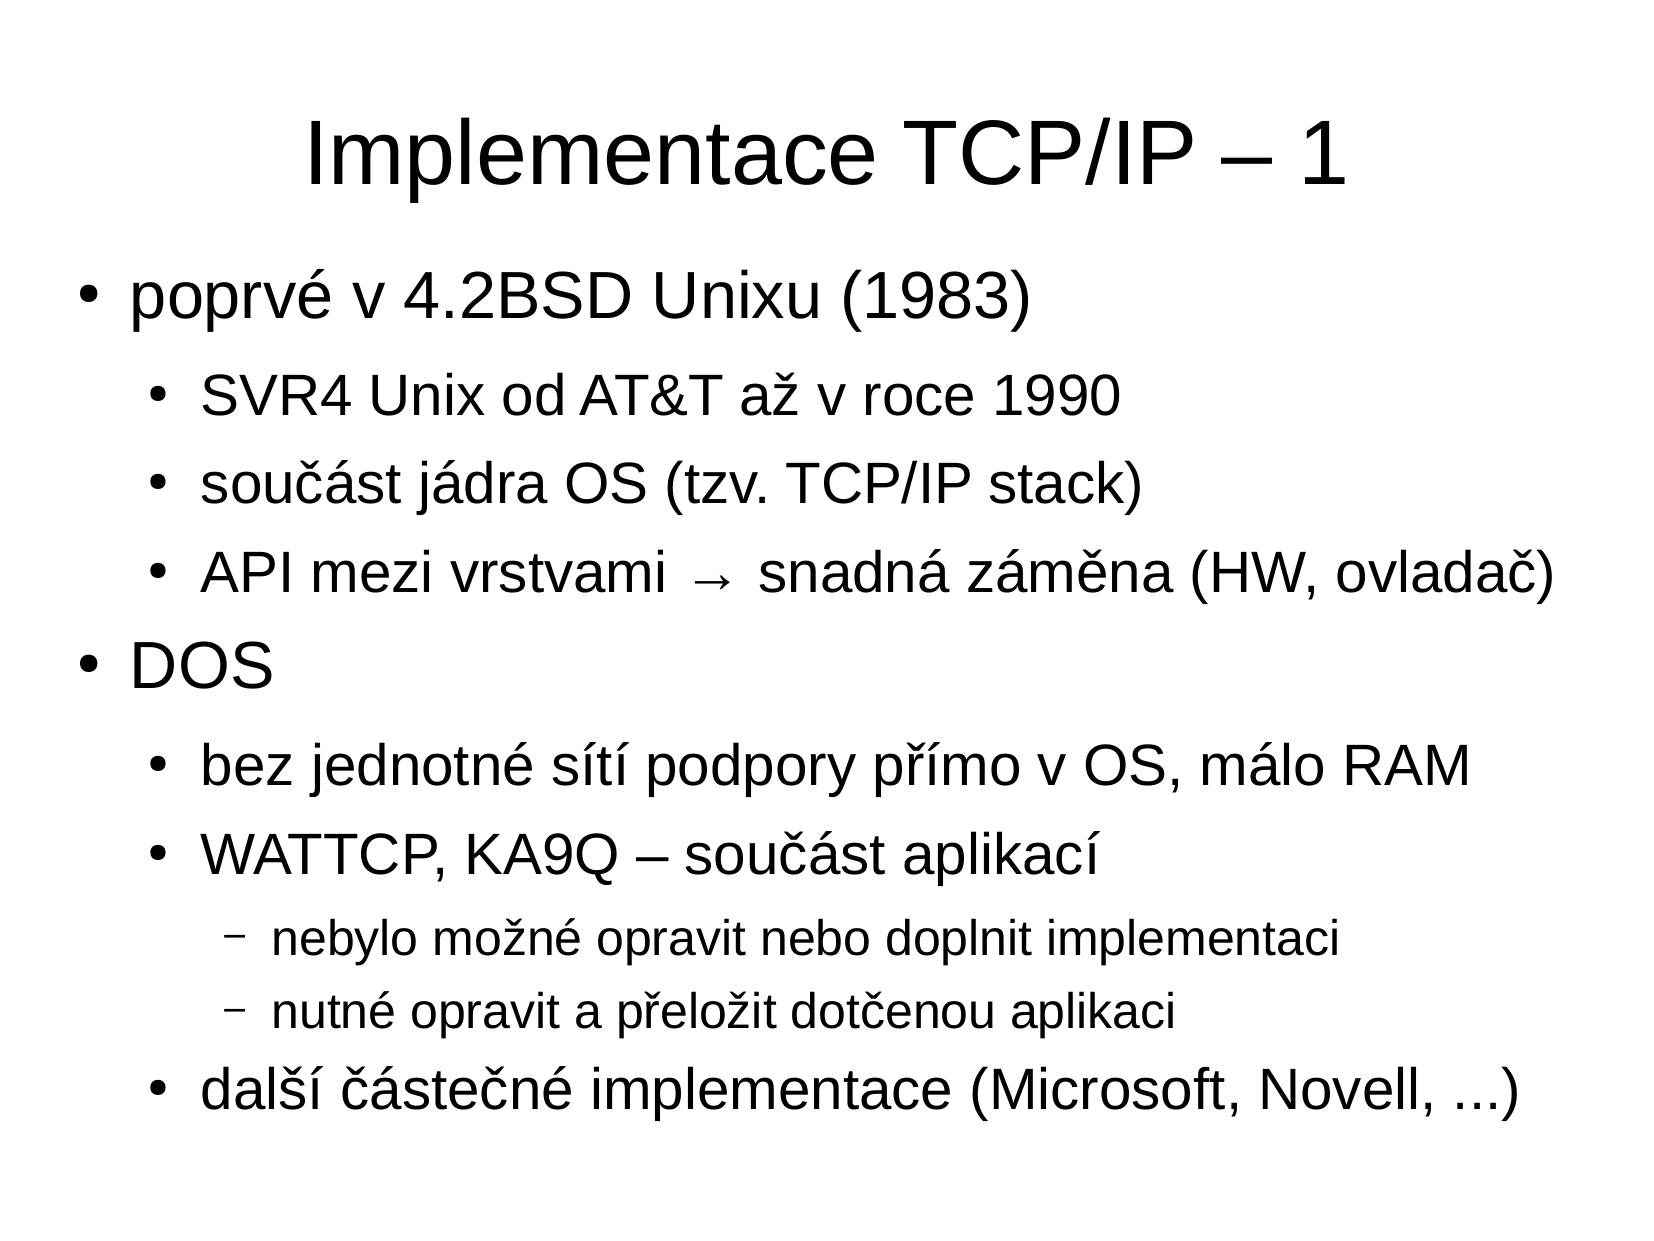

# Implementace TCP/IP – 1
poprvé v 4.2BSD Unixu (1983)
SVR4 Unix od AT&T až v roce 1990
součást jádra OS (tzv. TCP/IP stack)
API mezi vrstvami → snadná záměna (HW, ovladač)
DOS
bez jednotné sítí podpory přímo v OS, málo RAM
WATTCP, KA9Q – součást aplikací
nebylo možné opravit nebo doplnit implementaci
nutné opravit a přeložit dotčenou aplikaci
další částečné implementace (Microsoft, Novell, ...)